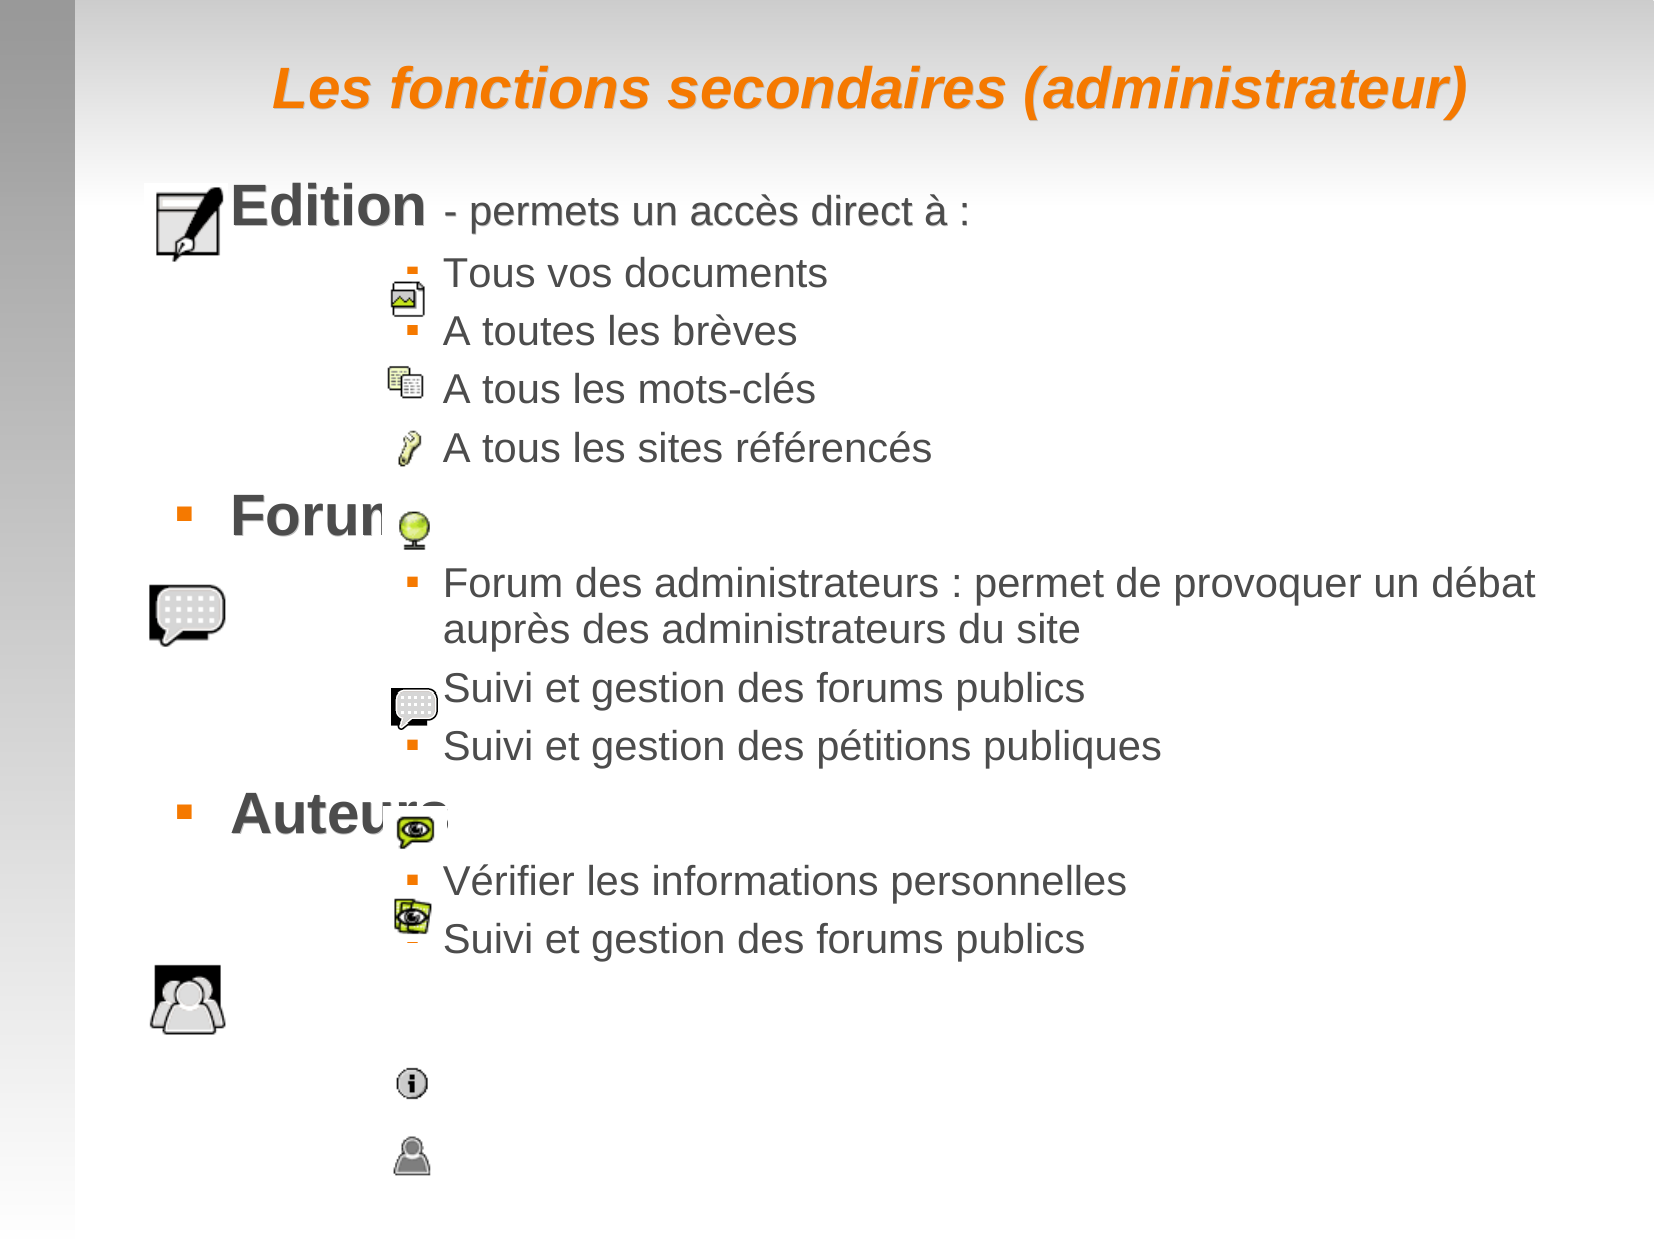

# Les fonctions secondaires (administrateur)
Edition - permets un accès direct à :
Tous vos documents
A toutes les brèves
A tous les mots-clés
A tous les sites référencés
Forum
Forum des administrateurs : permet de provoquer un débat auprès des administrateurs du site
Suivi et gestion des forums publics
Suivi et gestion des pétitions publiques
Auteurs
Vérifier les informations personnelles
Suivi et gestion des forums publics